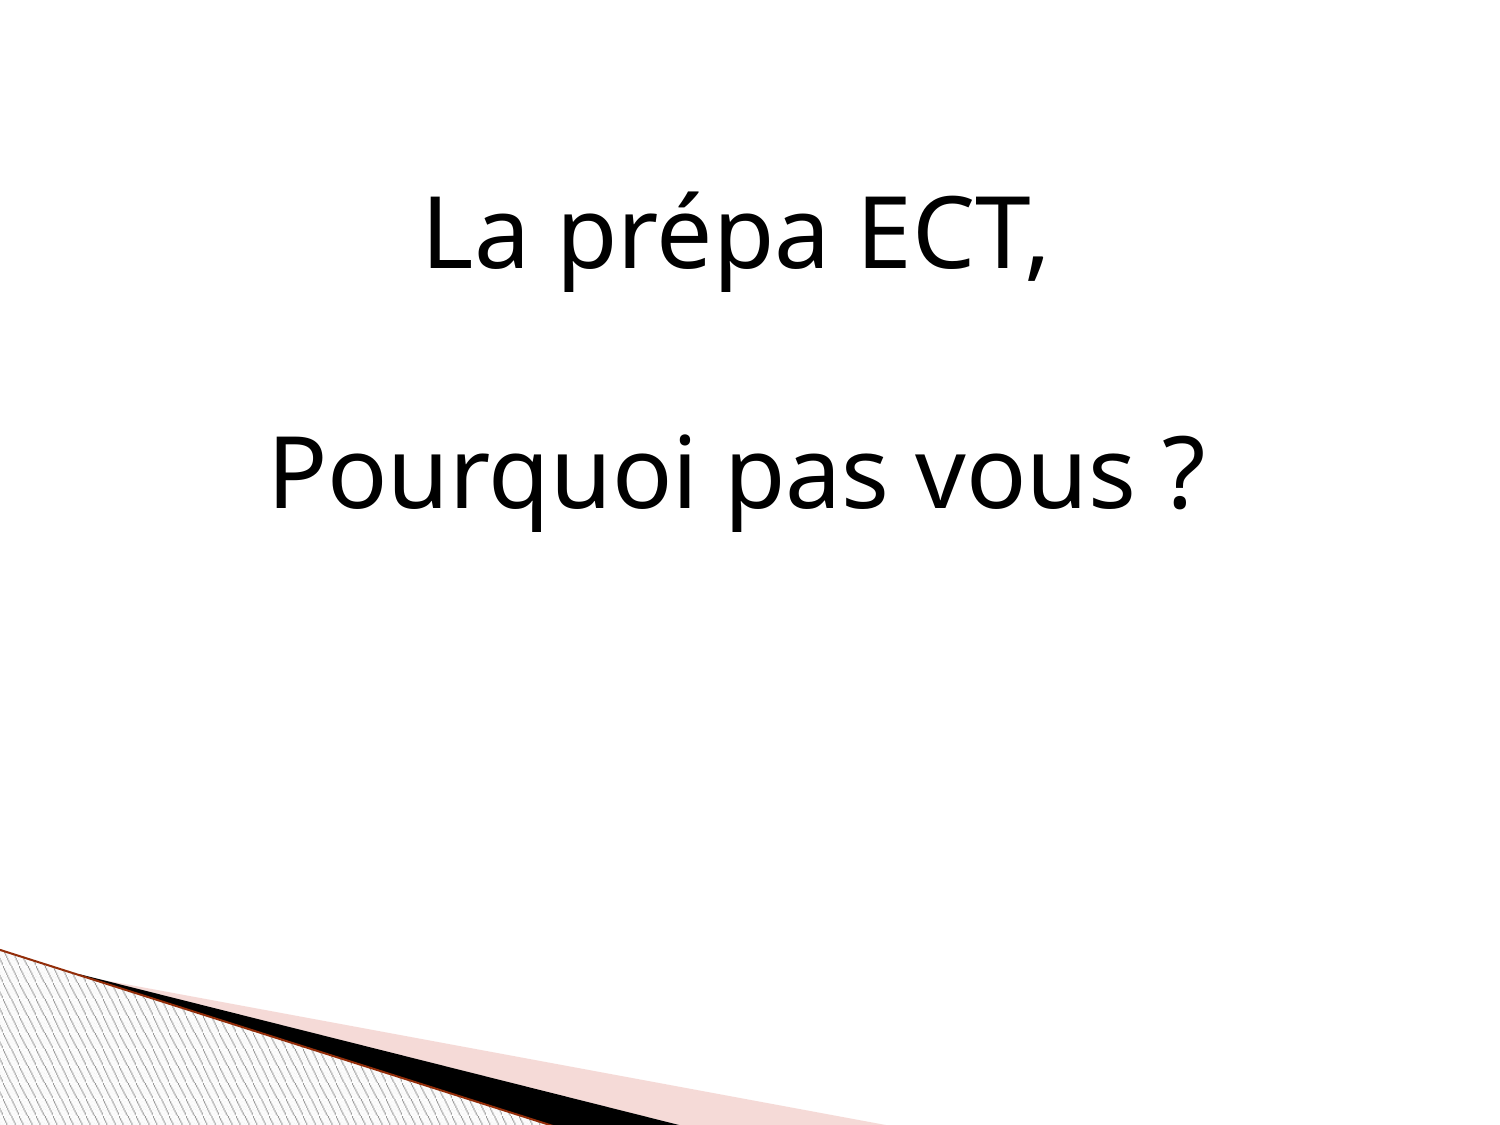

La prépa ECT,
Pourquoi pas vous ?